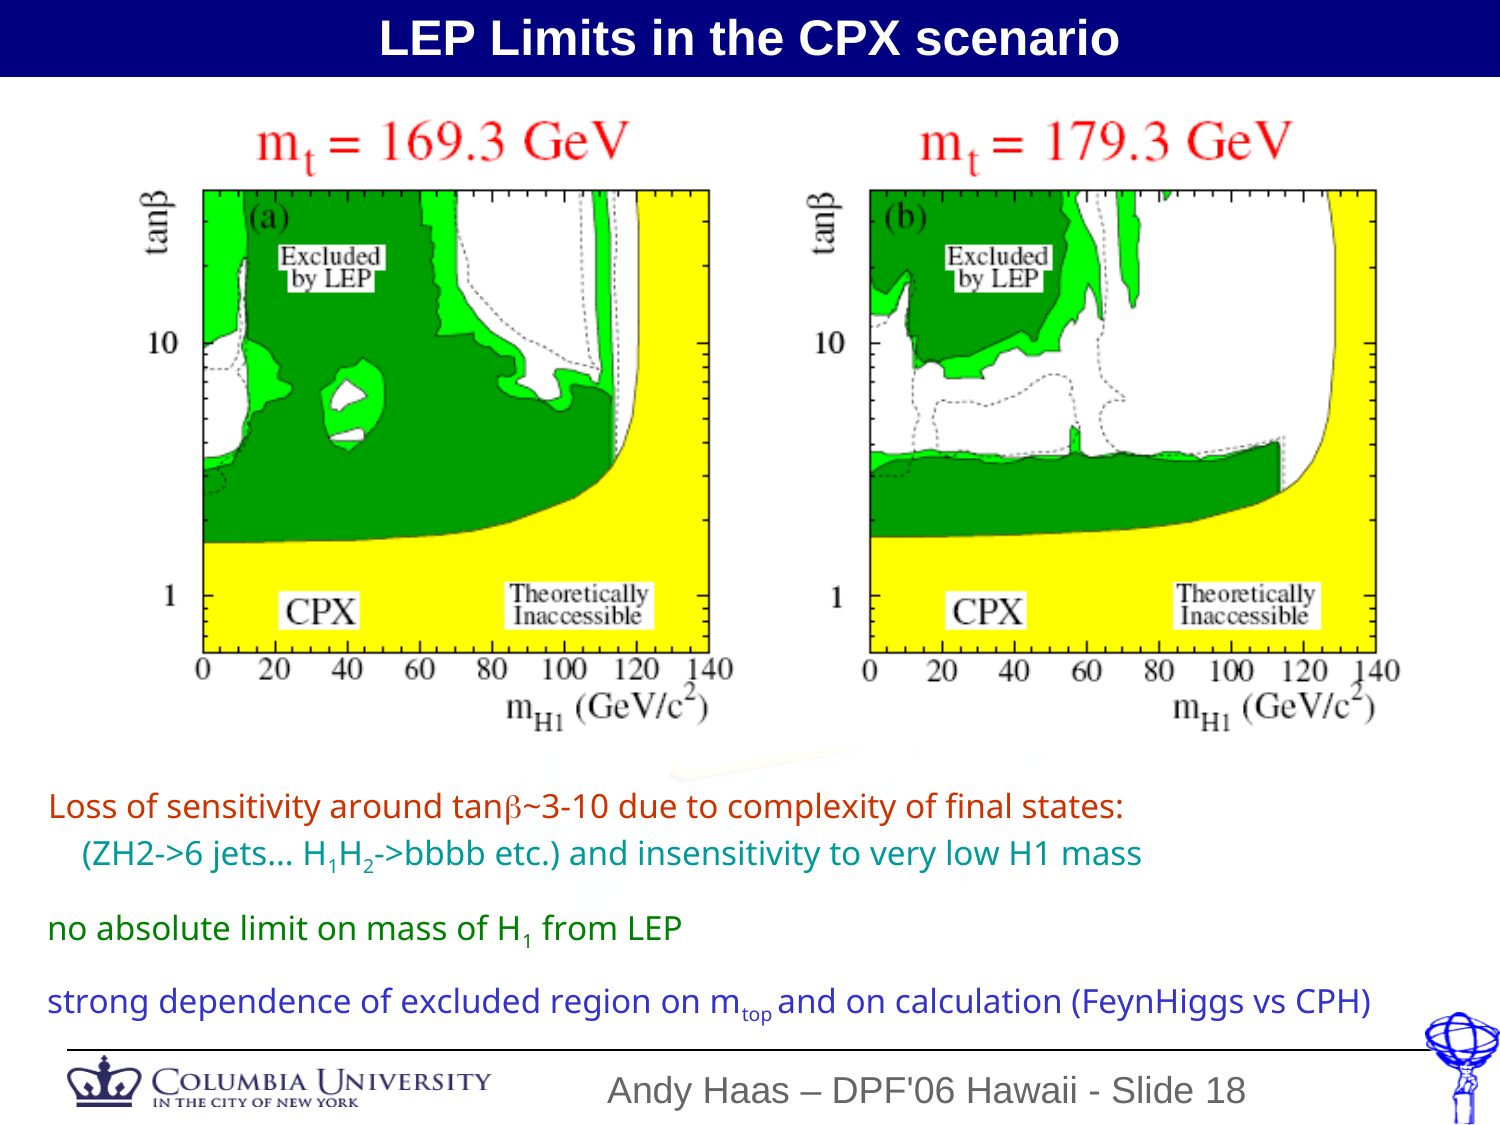

# LEP Limits in the CPX scenario
 Loss of sensitivity around tan~3-10 due to complexity of final states:
 (ZH2->6 jets… H1H2->bbbb etc.) and insensitivity to very low H1 mass
 no absolute limit on mass of H1 from LEP
 strong dependence of excluded region on mtop and on calculation (FeynHiggs vs CPH)